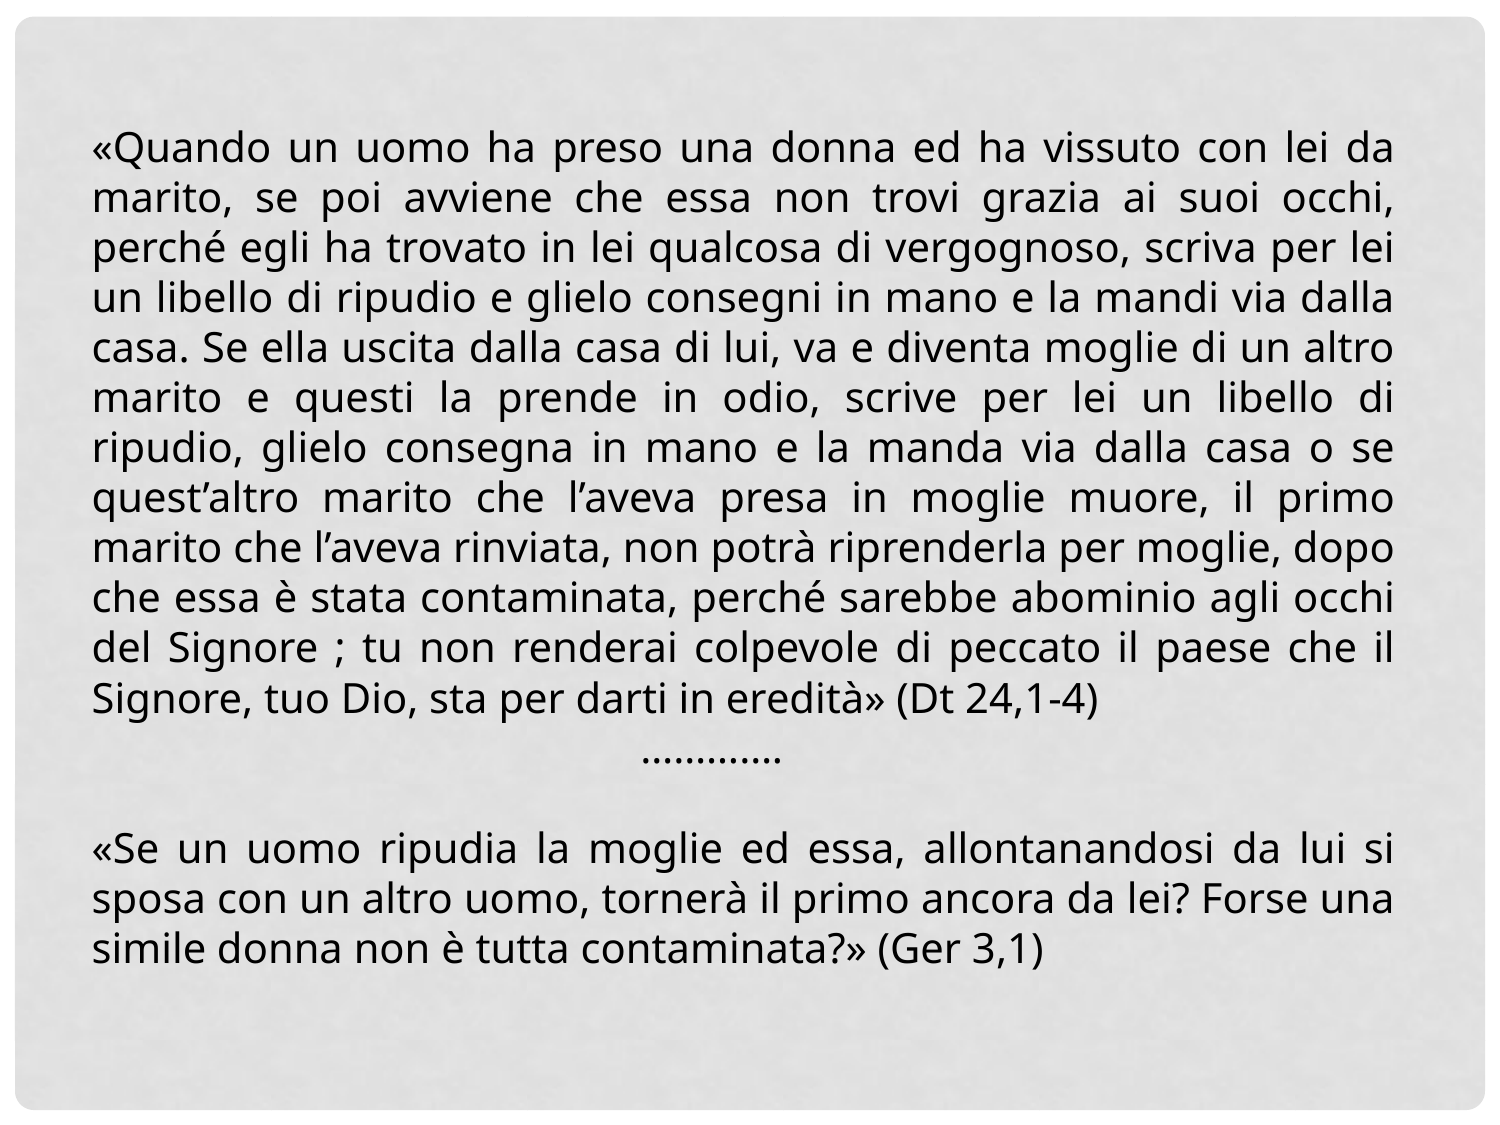

«Quando un uomo ha preso una donna ed ha vissuto con lei da marito, se poi avviene che essa non trovi grazia ai suoi occhi, perché egli ha trovato in lei qualcosa di vergognoso, scriva per lei un libello di ripudio e glielo consegni in mano e la mandi via dalla casa. Se ella uscita dalla casa di lui, va e diventa moglie di un altro marito e questi la prende in odio, scrive per lei un libello di ripudio, glielo consegna in mano e la manda via dalla casa o se quest’altro marito che l’aveva presa in moglie muore, il primo marito che l’aveva rinviata, non potrà riprenderla per moglie, dopo che essa è stata contaminata, perché sarebbe abominio agli occhi del Signore ; tu non renderai colpevole di peccato il paese che il Signore, tuo Dio, sta per darti in eredità» (Dt 24,1-4)
 ………….
«Se un uomo ripudia la moglie ed essa, allontanandosi da lui si sposa con un altro uomo, tornerà il primo ancora da lei? Forse una simile donna non è tutta contaminata?» (Ger 3,1)